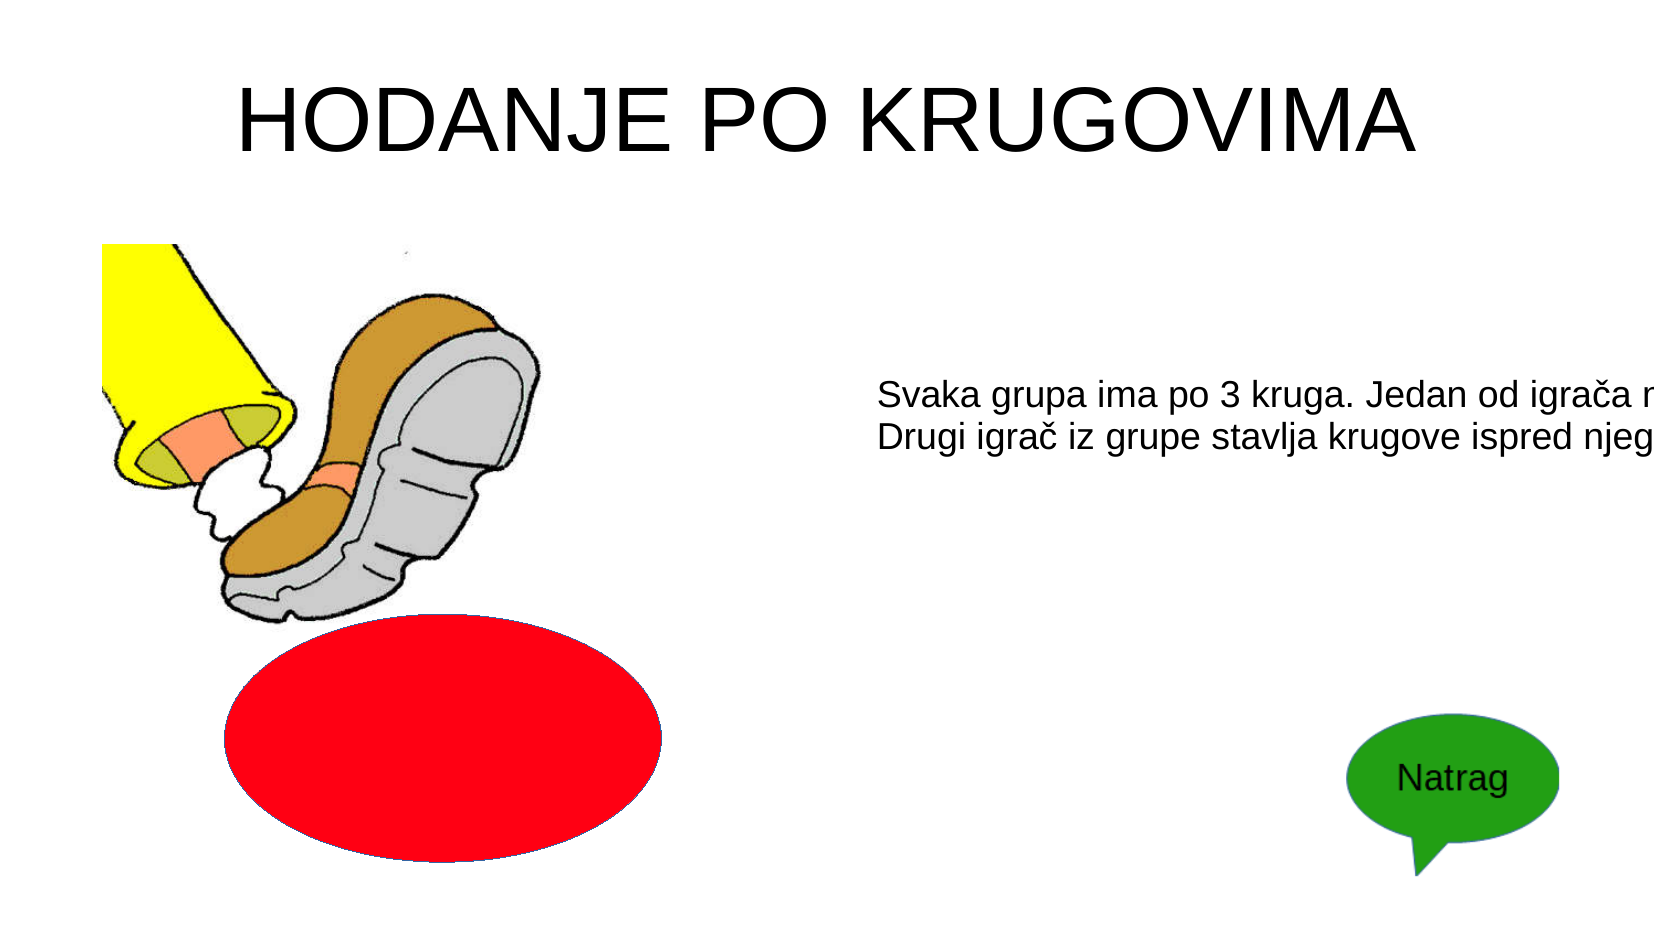

# HODANJE PO KRUGOVIMA
Svaka grupa ima po 3 kruga. Jedan od igrača mora što prije doći na drugu stranu dvorane, ali smije stati samo na krugove.
Drugi igrač iz grupe stavlja krugove ispred njega.